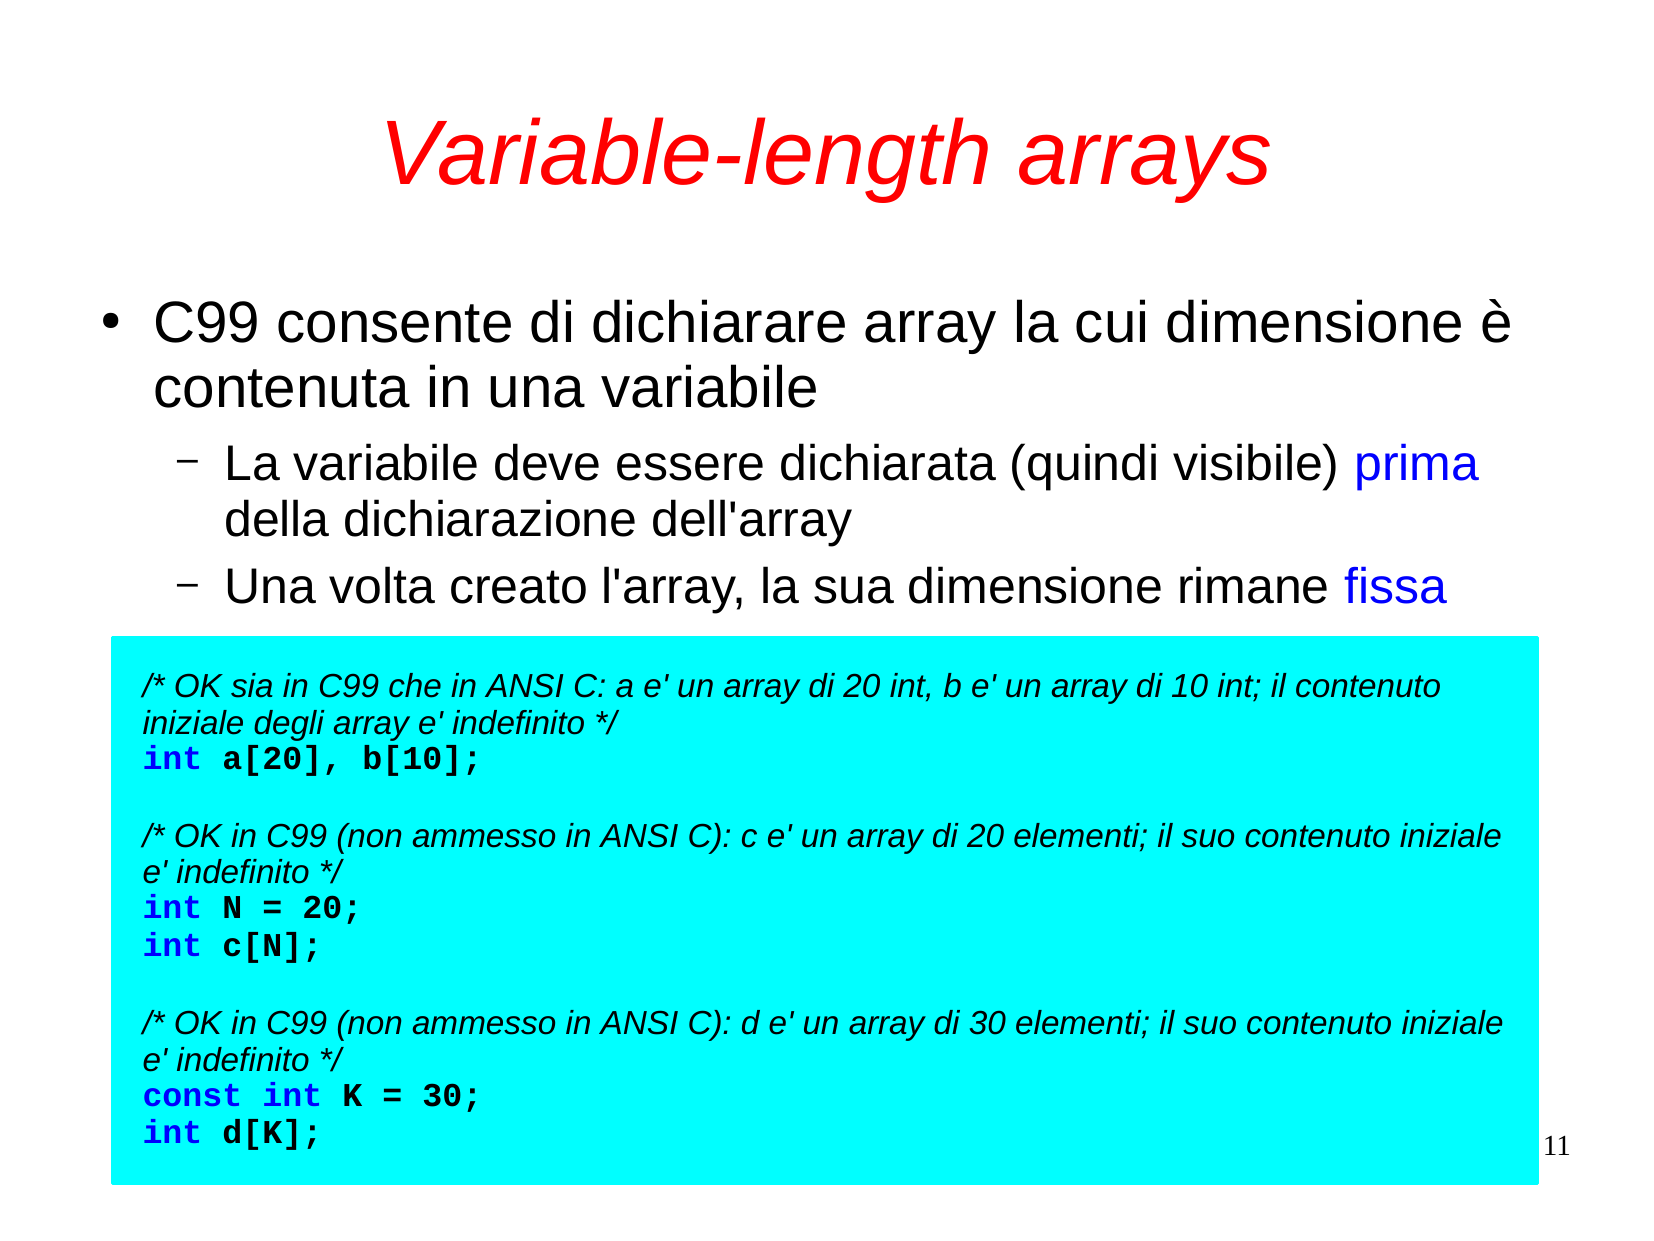

# Variable-length arrays
C99 consente di dichiarare array la cui dimensione è contenuta in una variabile
La variabile deve essere dichiarata (quindi visibile) prima della dichiarazione dell'array
Una volta creato l'array, la sua dimensione rimane fissa
/* OK sia in C99 che in ANSI C: a e' un array di 20 int, b e' un array di 10 int; il contenuto iniziale degli array e' indefinito */
int a[20], b[10];
/* OK in C99 (non ammesso in ANSI C): c e' un array di 20 elementi; il suo contenuto iniziale e' indefinito */
int N = 20;
int c[N];
/* OK in C99 (non ammesso in ANSI C): d e' un array di 30 elementi; il suo contenuto iniziale e' indefinito */
const int K = 30;
int d[K];
Array
11